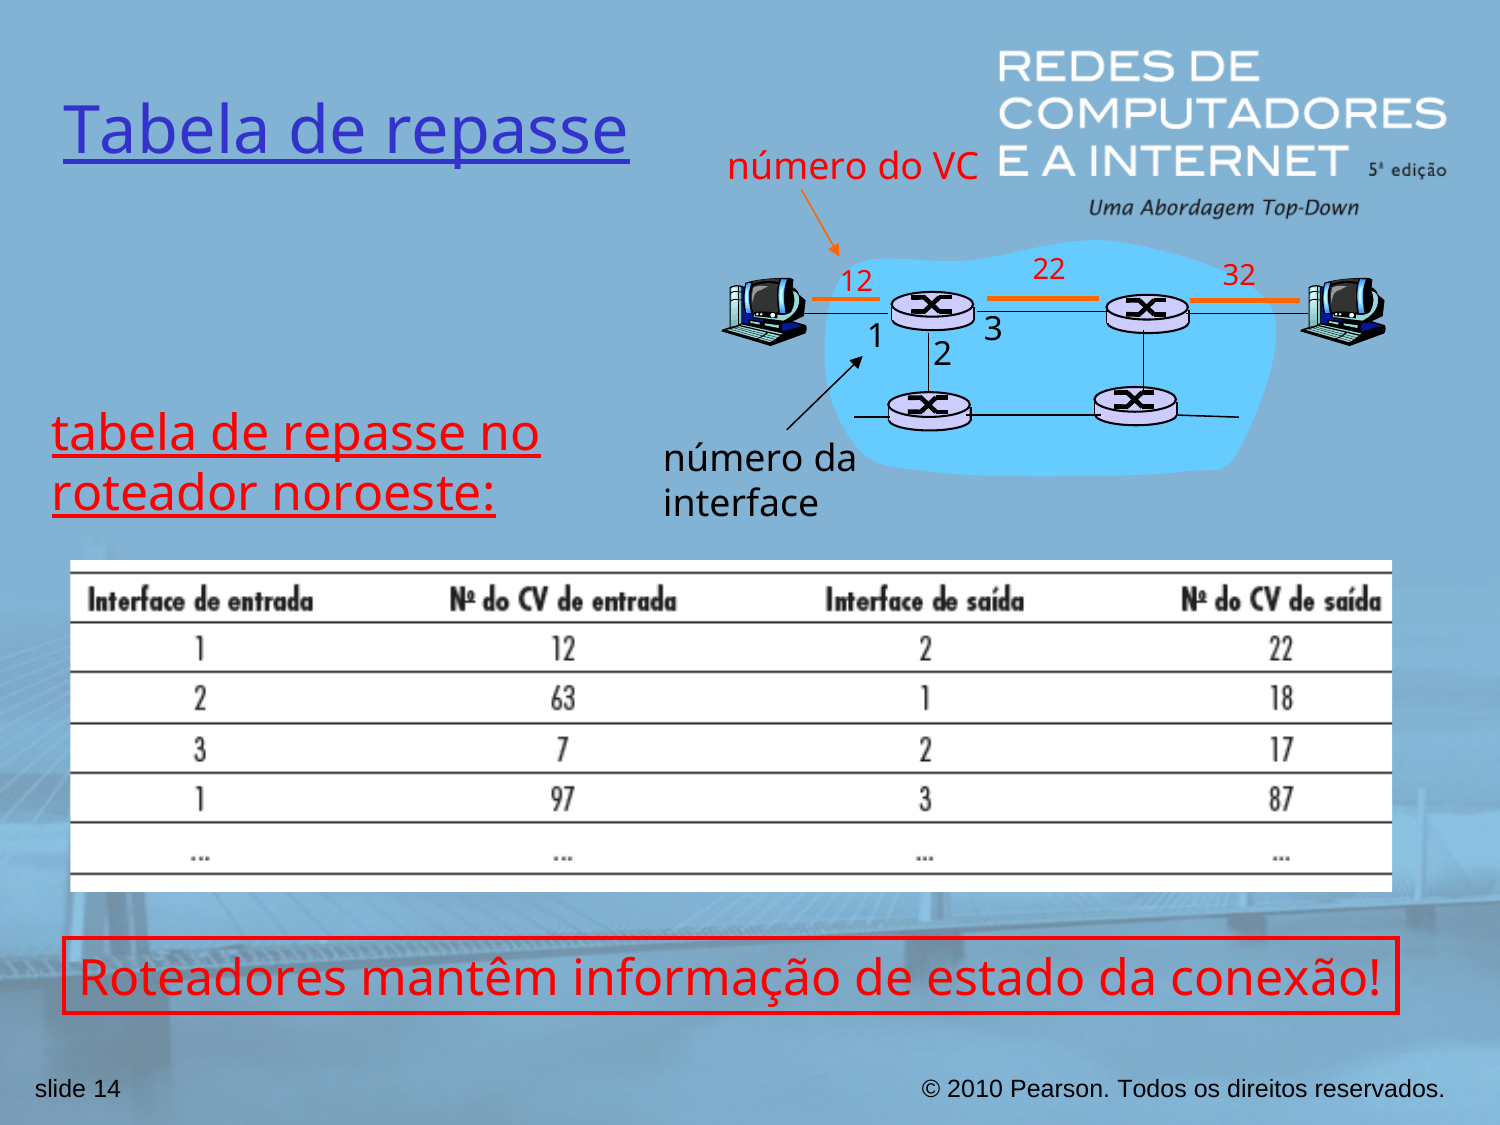

# Tabela de repasse
número do VC
22
32
12
3
1
2
número da
interface
tabela de repasse no
roteador noroeste:
Roteadores mantêm informação de estado da conexão!